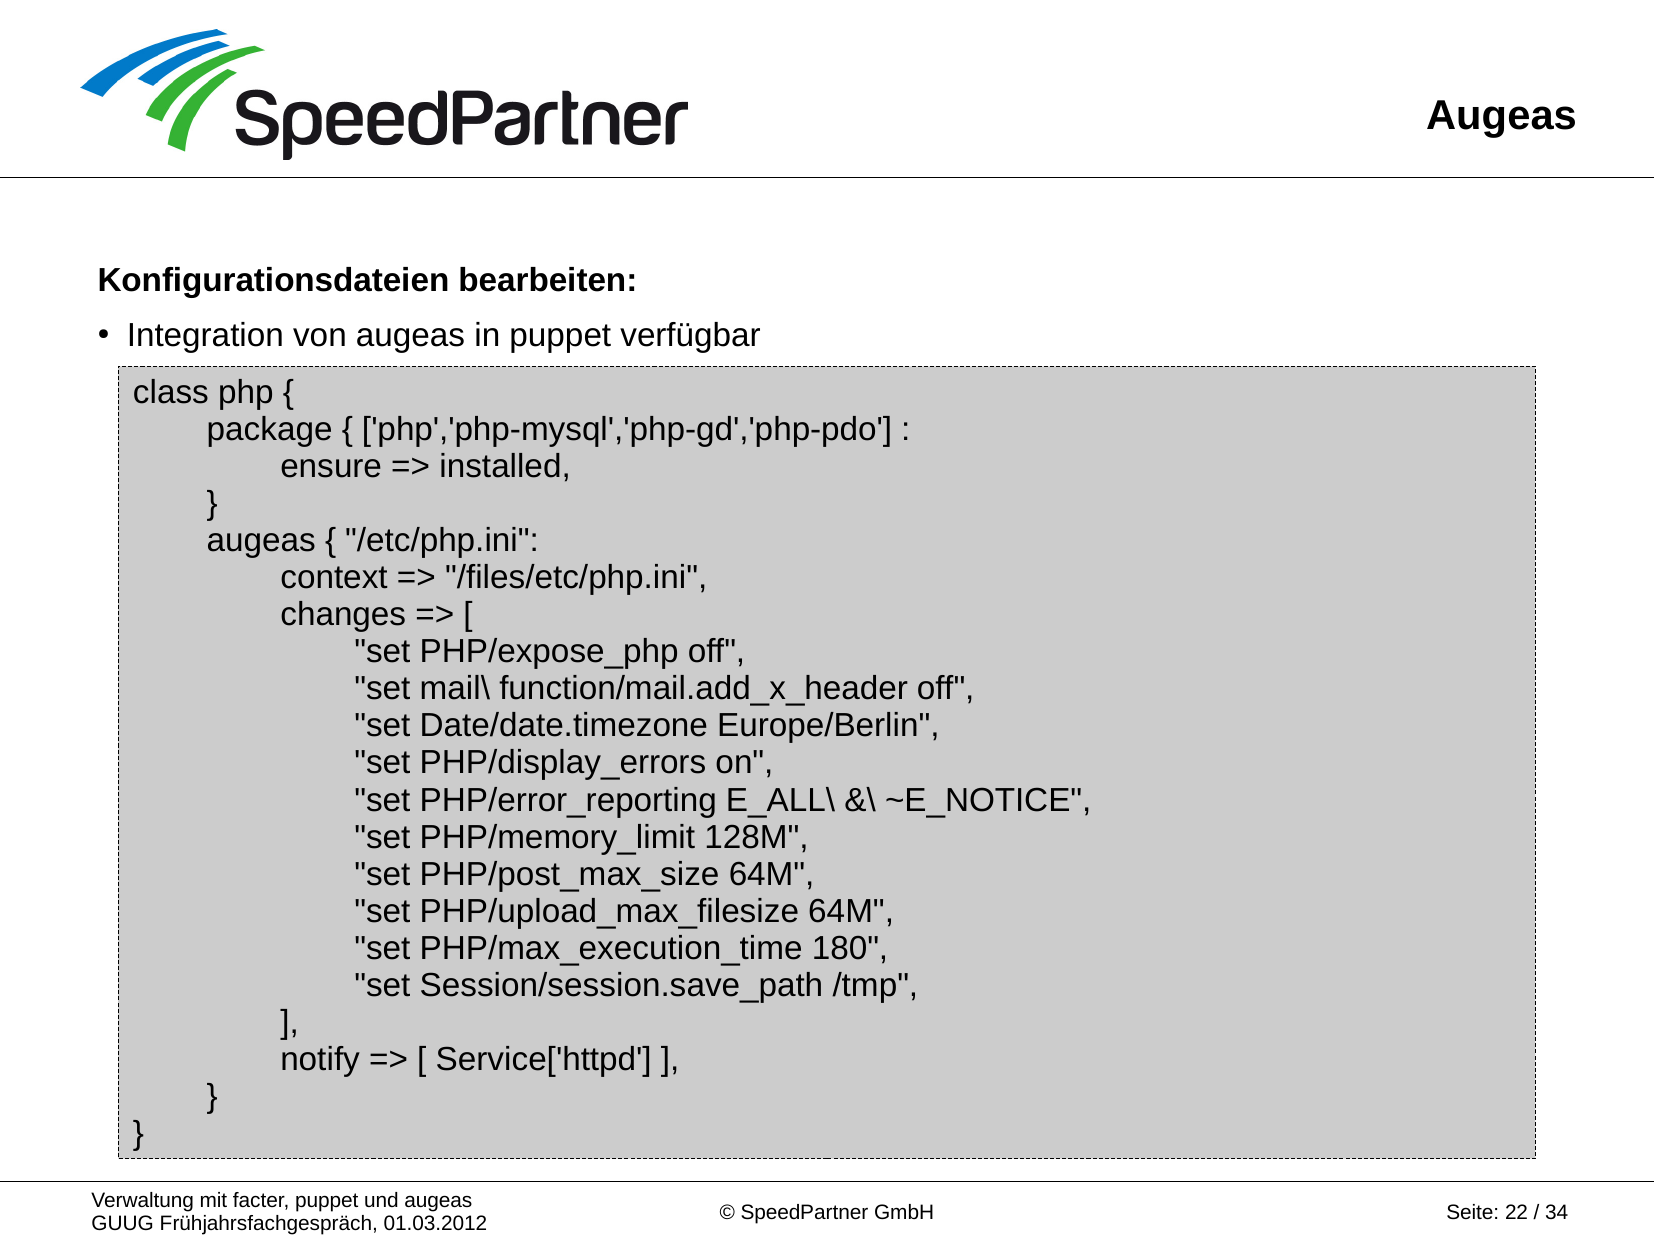

# Augeas
Konfigurationsdateien bearbeiten:
Integration von augeas in puppet verfügbar
class php {
	package { ['php','php-mysql','php-gd','php-pdo'] :
		ensure => installed,
	}
	augeas { "/etc/php.ini":
		context => "/files/etc/php.ini",
		changes => [
			"set PHP/expose_php off",
			"set mail\ function/mail.add_x_header off",
			"set Date/date.timezone Europe/Berlin",
			"set PHP/display_errors on",
			"set PHP/error_reporting E_ALL\ &\ ~E_NOTICE",
			"set PHP/memory_limit 128M",
			"set PHP/post_max_size 64M",
			"set PHP/upload_max_filesize 64M",
			"set PHP/max_execution_time 180",
			"set Session/session.save_path /tmp",
		],
		notify => [ Service['httpd'] ],
	}
}